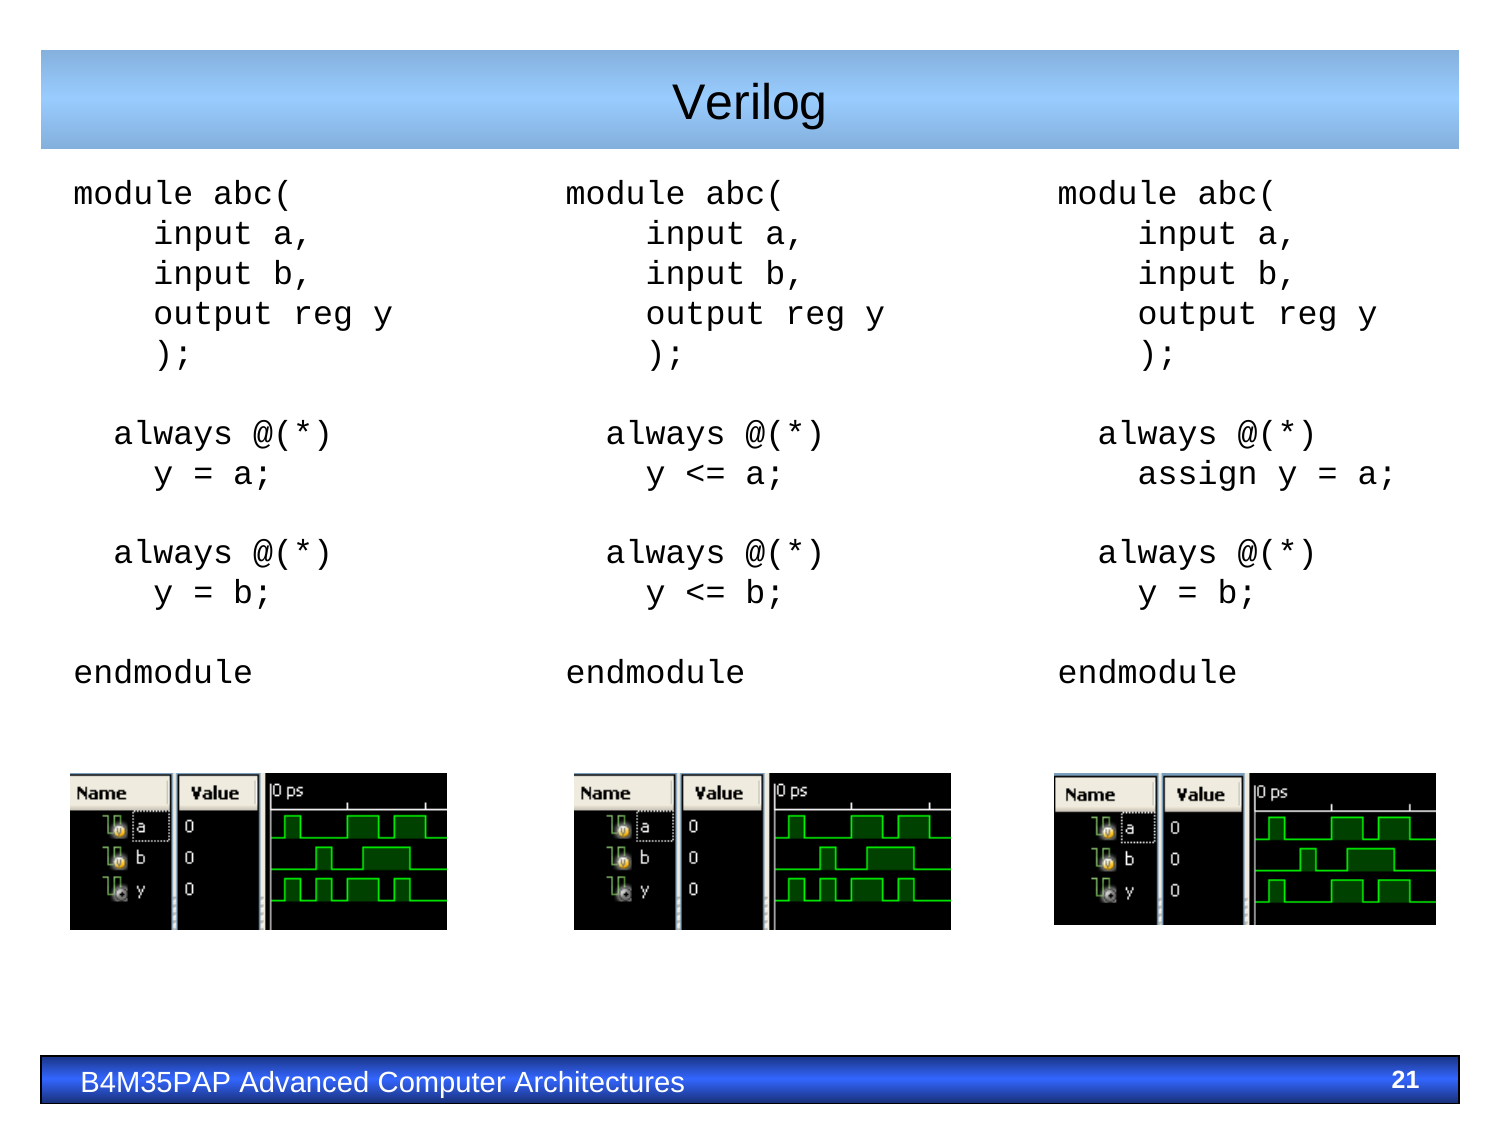

# Verilog
module abc(
 input a,
 input b,
 output reg y
 );
 always @(*)
 y = a;
 always @(*)
 y = b;
endmodule
module abc(
 input a,
 input b,
 output reg y
 );
 always @(*)
 y <= a;
 always @(*)
 y <= b;
endmodule
module abc(
 input a,
 input b,
 output reg y
 );
 always @(*)
 assign y = a;
 always @(*)
 y = b;
endmodule